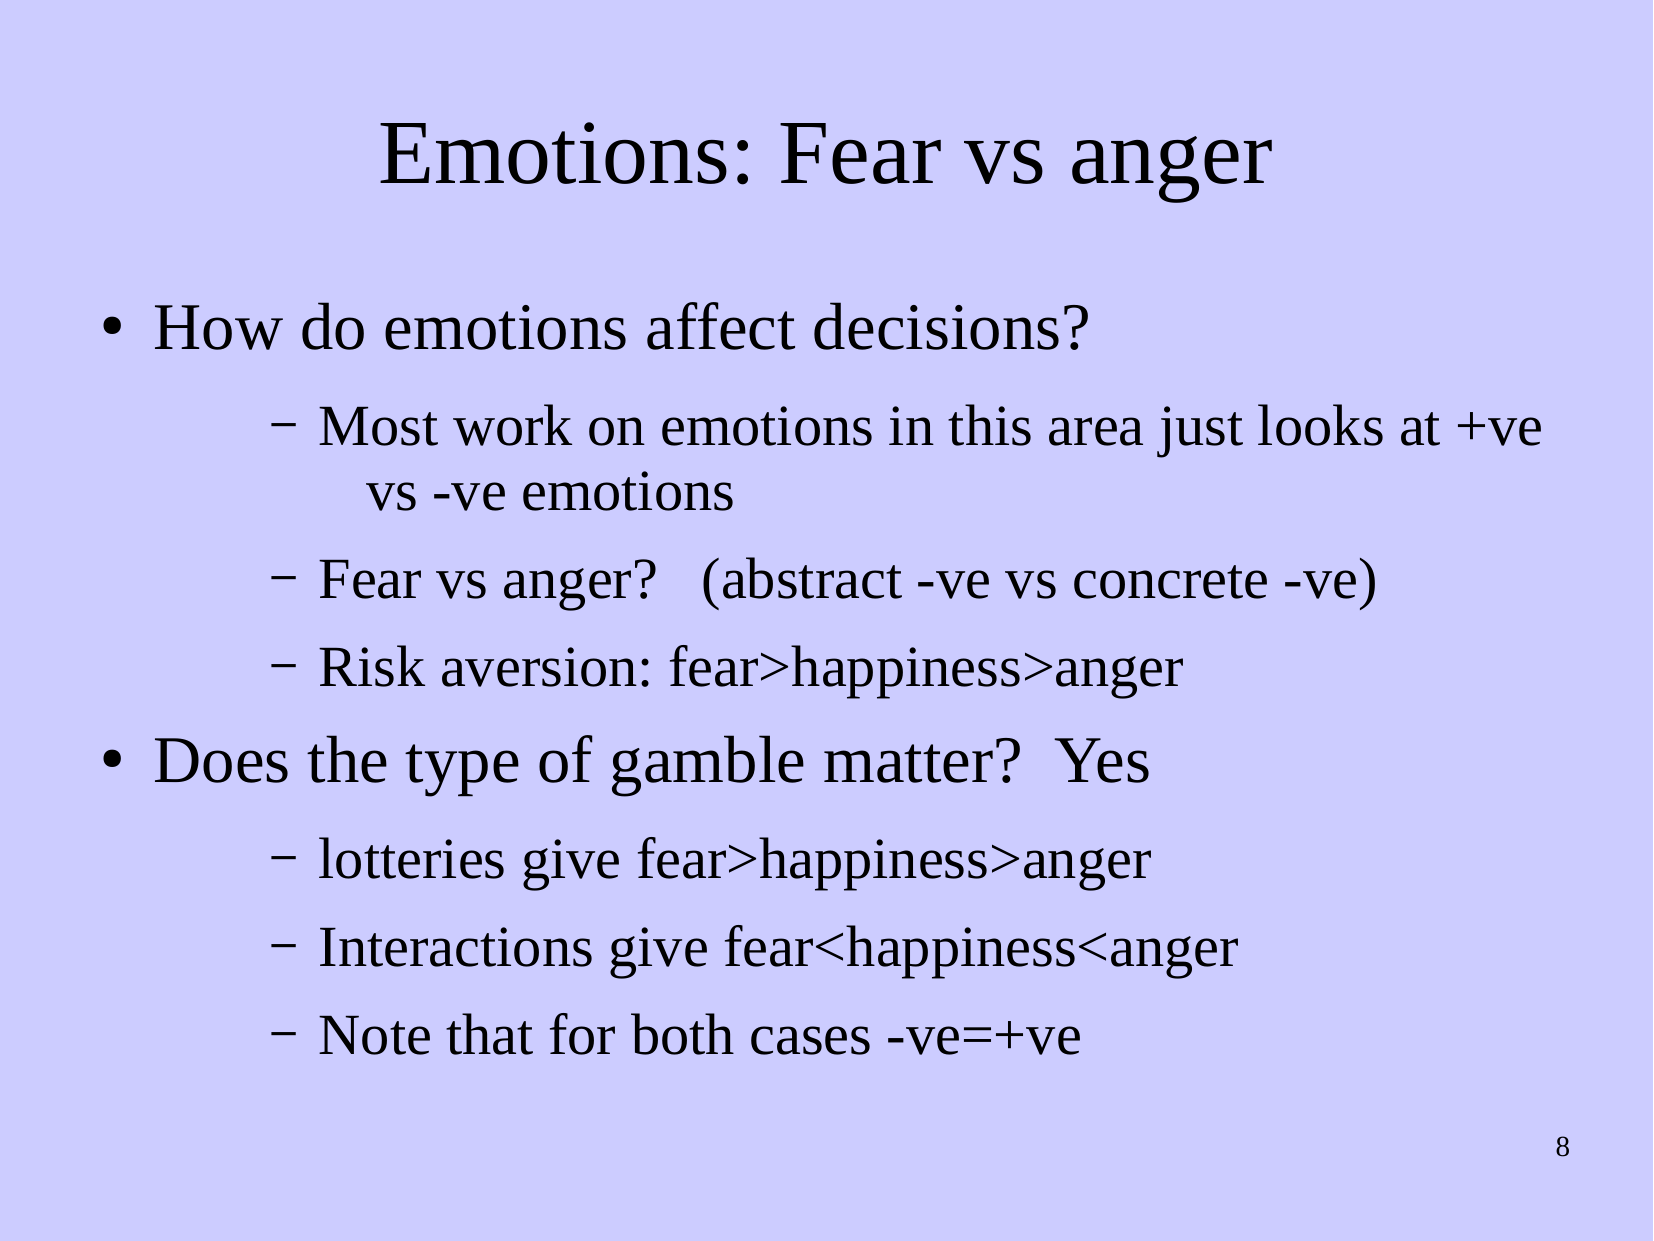

# Emotions: Fear vs anger
How do emotions affect decisions?
Most work on emotions in this area just looks at +ve vs -ve emotions
Fear vs anger? (abstract -ve vs concrete -ve)
Risk aversion: fear>happiness>anger
Does the type of gamble matter? Yes
lotteries give fear>happiness>anger
Interactions give fear<happiness<anger
Note that for both cases -ve=+ve
8